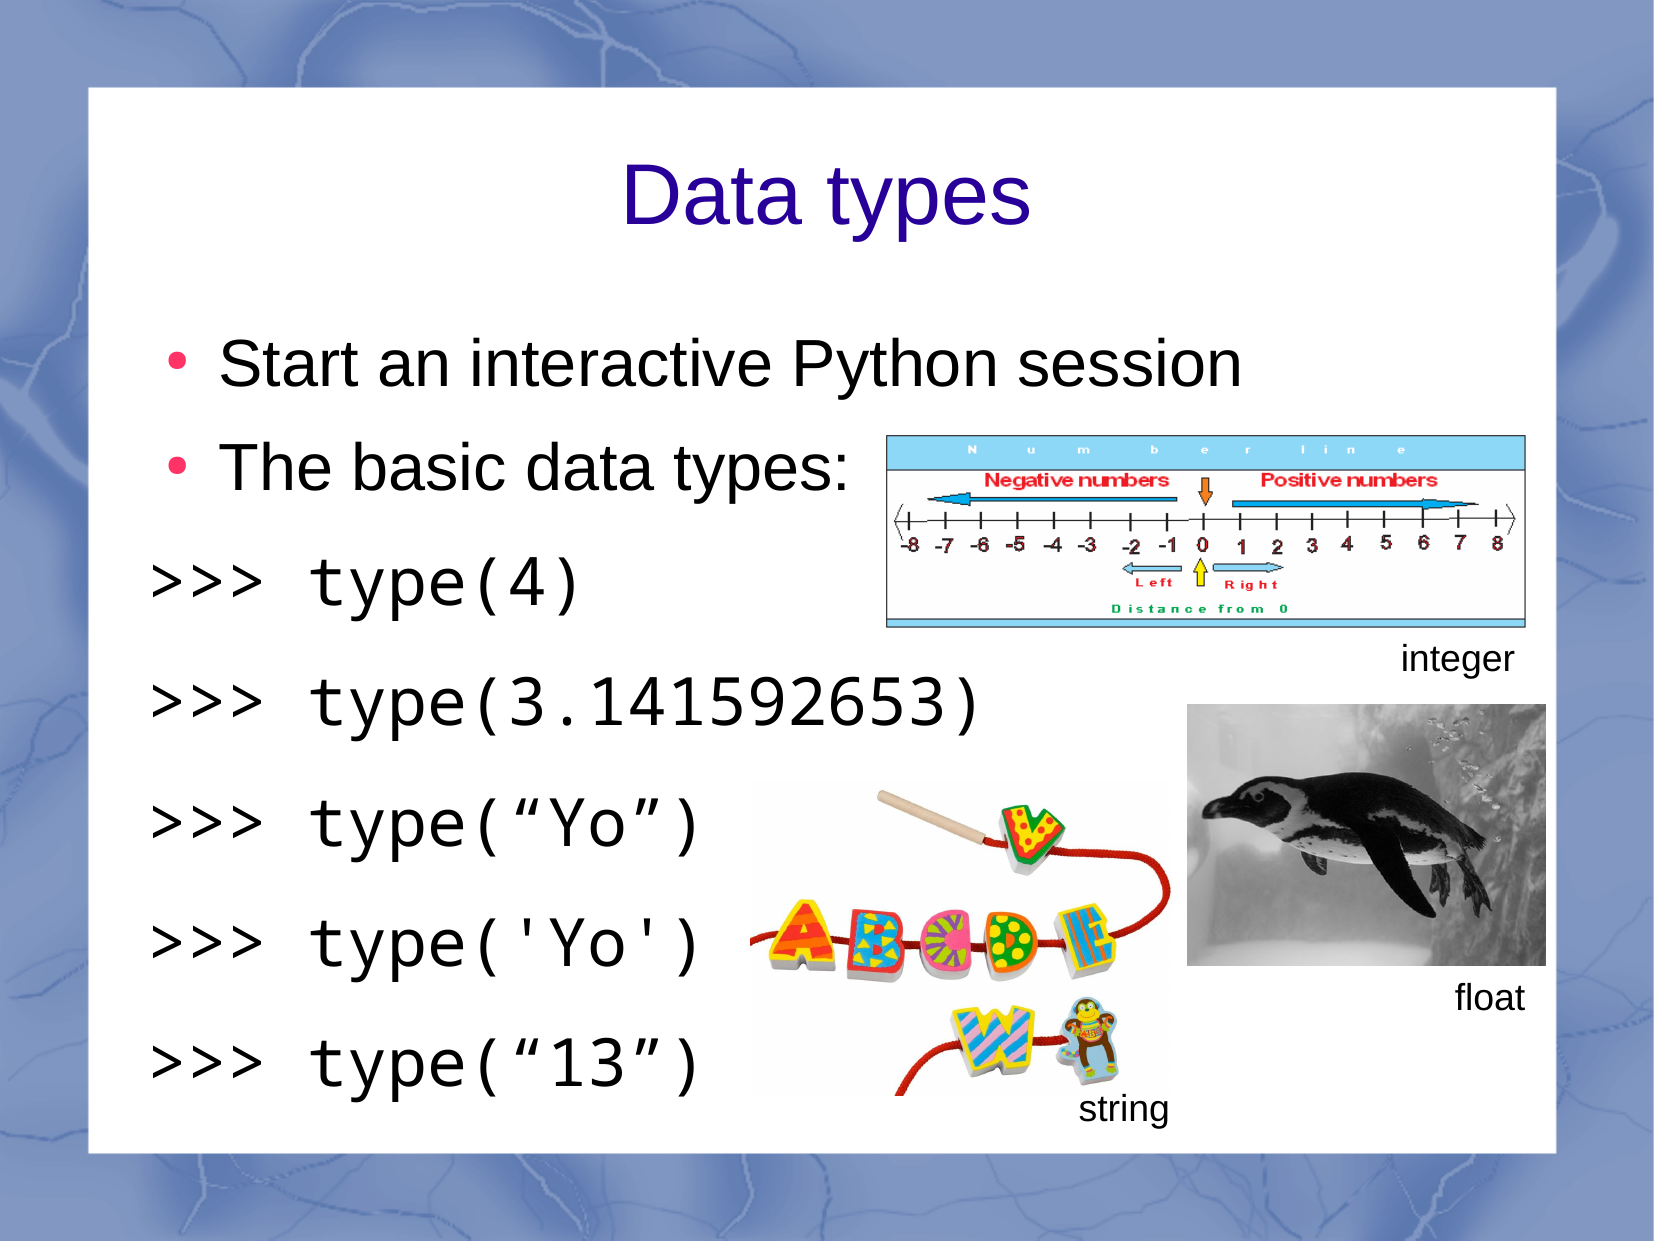

# Data types
Start an interactive Python session
The basic data types:
>>> type(4)
>>> type(3.141592653)
>>> type(“Yo”)
>>> type('Yo')
>>> type(“13”)
integer
float
string